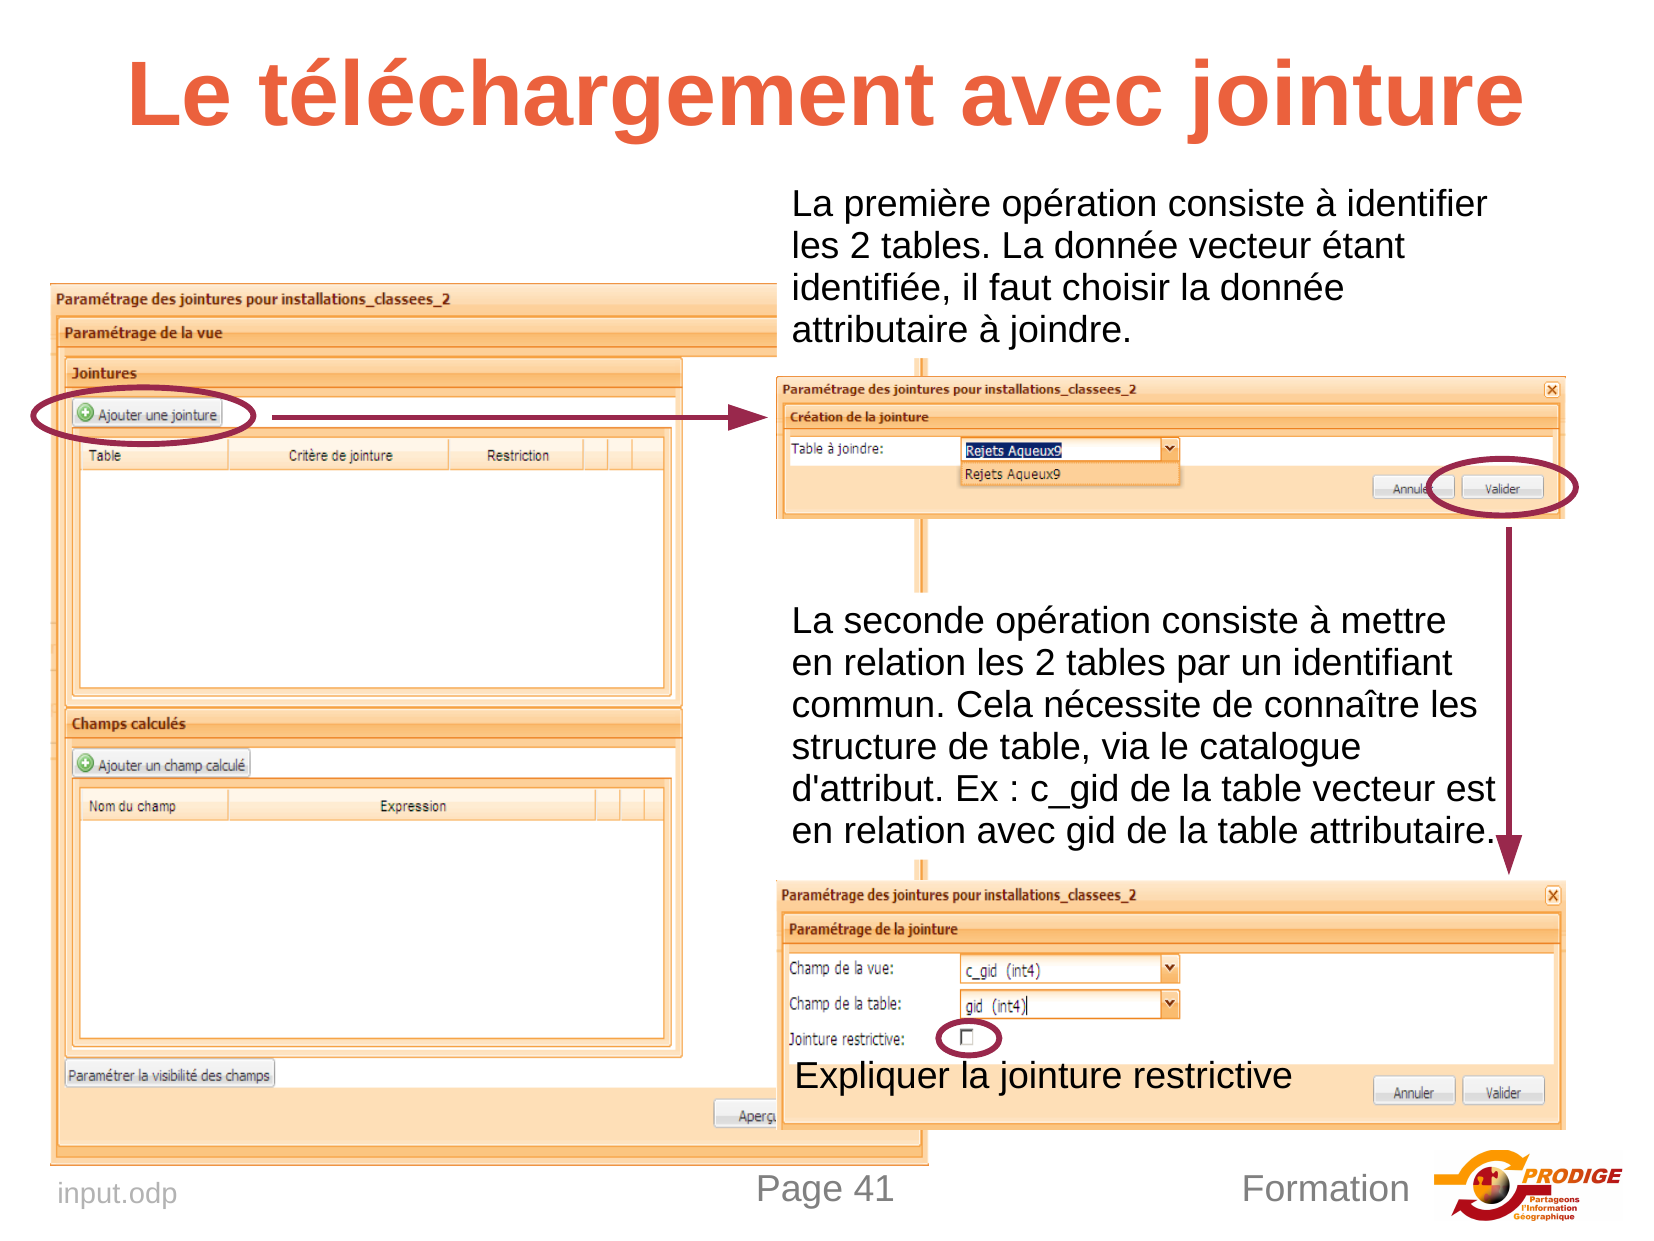

# Le téléchargement avec jointure
La première opération consiste à identifier
les 2 tables. La donnée vecteur étant
identifiée, il faut choisir la donnée
attributaire à joindre.
La seconde opération consiste à mettre
en relation les 2 tables par un identifiant commun. Cela nécessite de connaître les structure de table, via le catalogue d'attribut. Ex : c_gid de la table vecteur est en relation avec gid de la table attributaire.
Expliquer la jointure restrictive